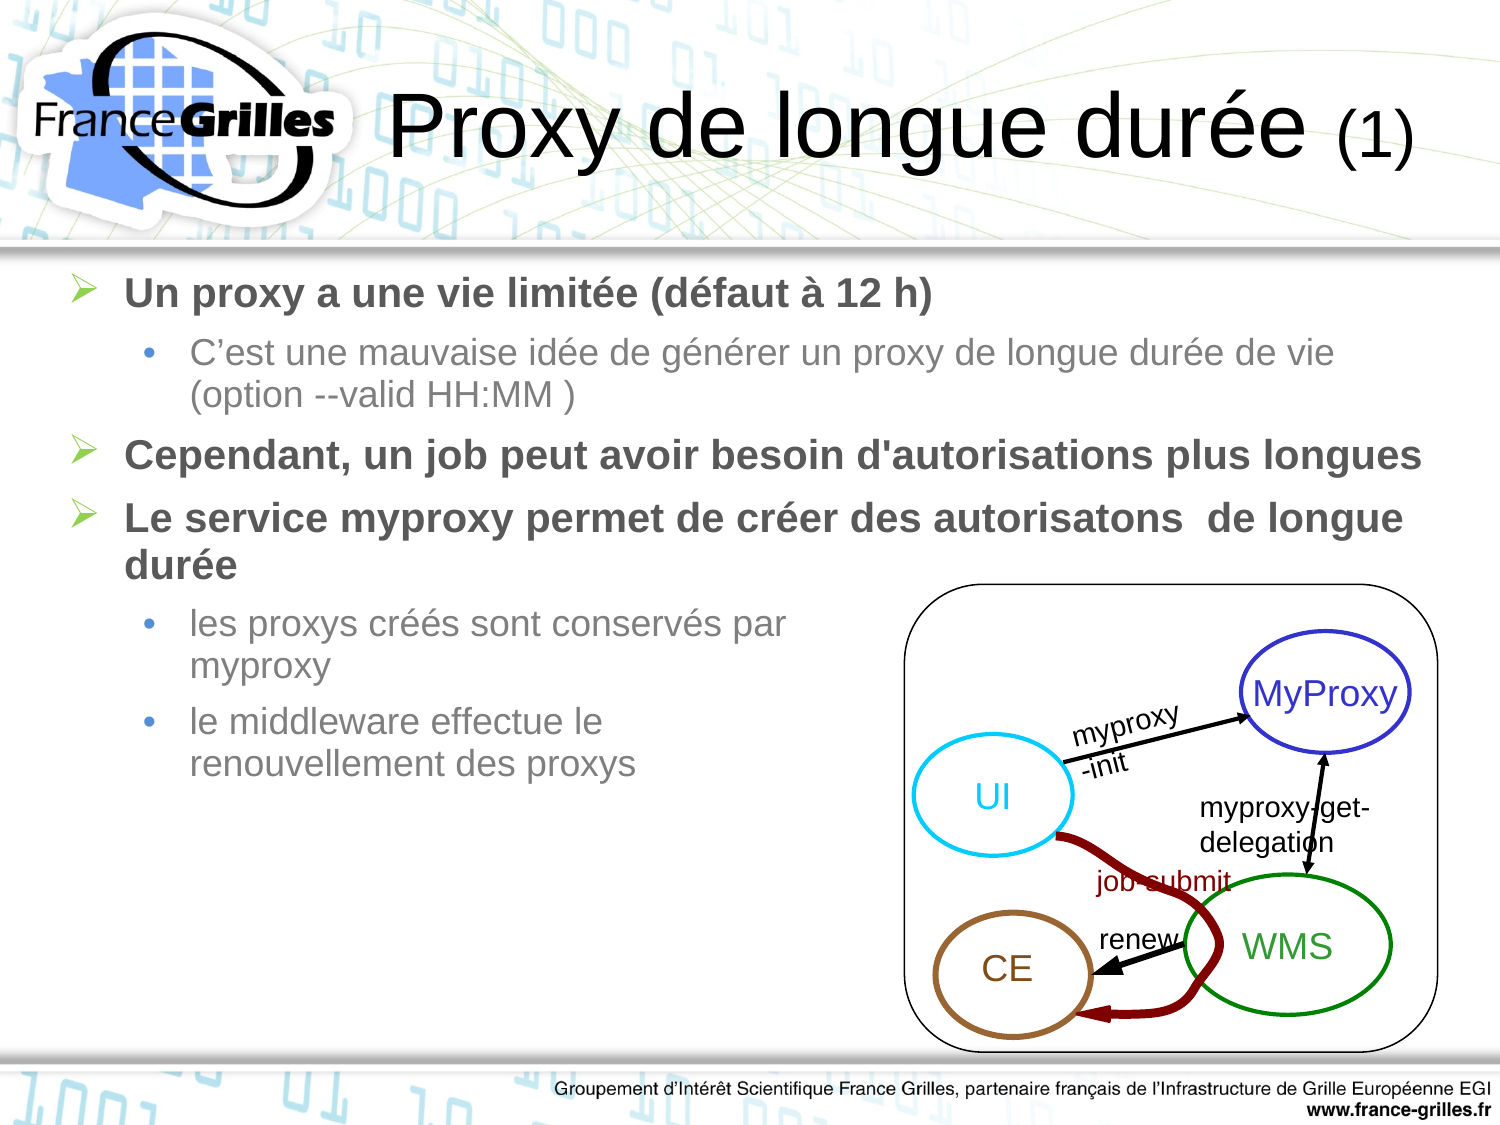

# Proxy de longue durée (1)
Un proxy a une vie limitée (défaut à 12 h)
C’est une mauvaise idée de générer un proxy de longue durée de vie (option --valid HH:MM )
Cependant, un job peut avoir besoin d'autorisations plus longues
Le service myproxy permet de créer des autorisatons de longue durée
les proxys créés sont conservés par
myproxy
le middleware effectue le
renouvellement des proxys
MyProxy
myproxy-init
UI
myproxy-get-delegation
WMS
CE
job-submit
renew